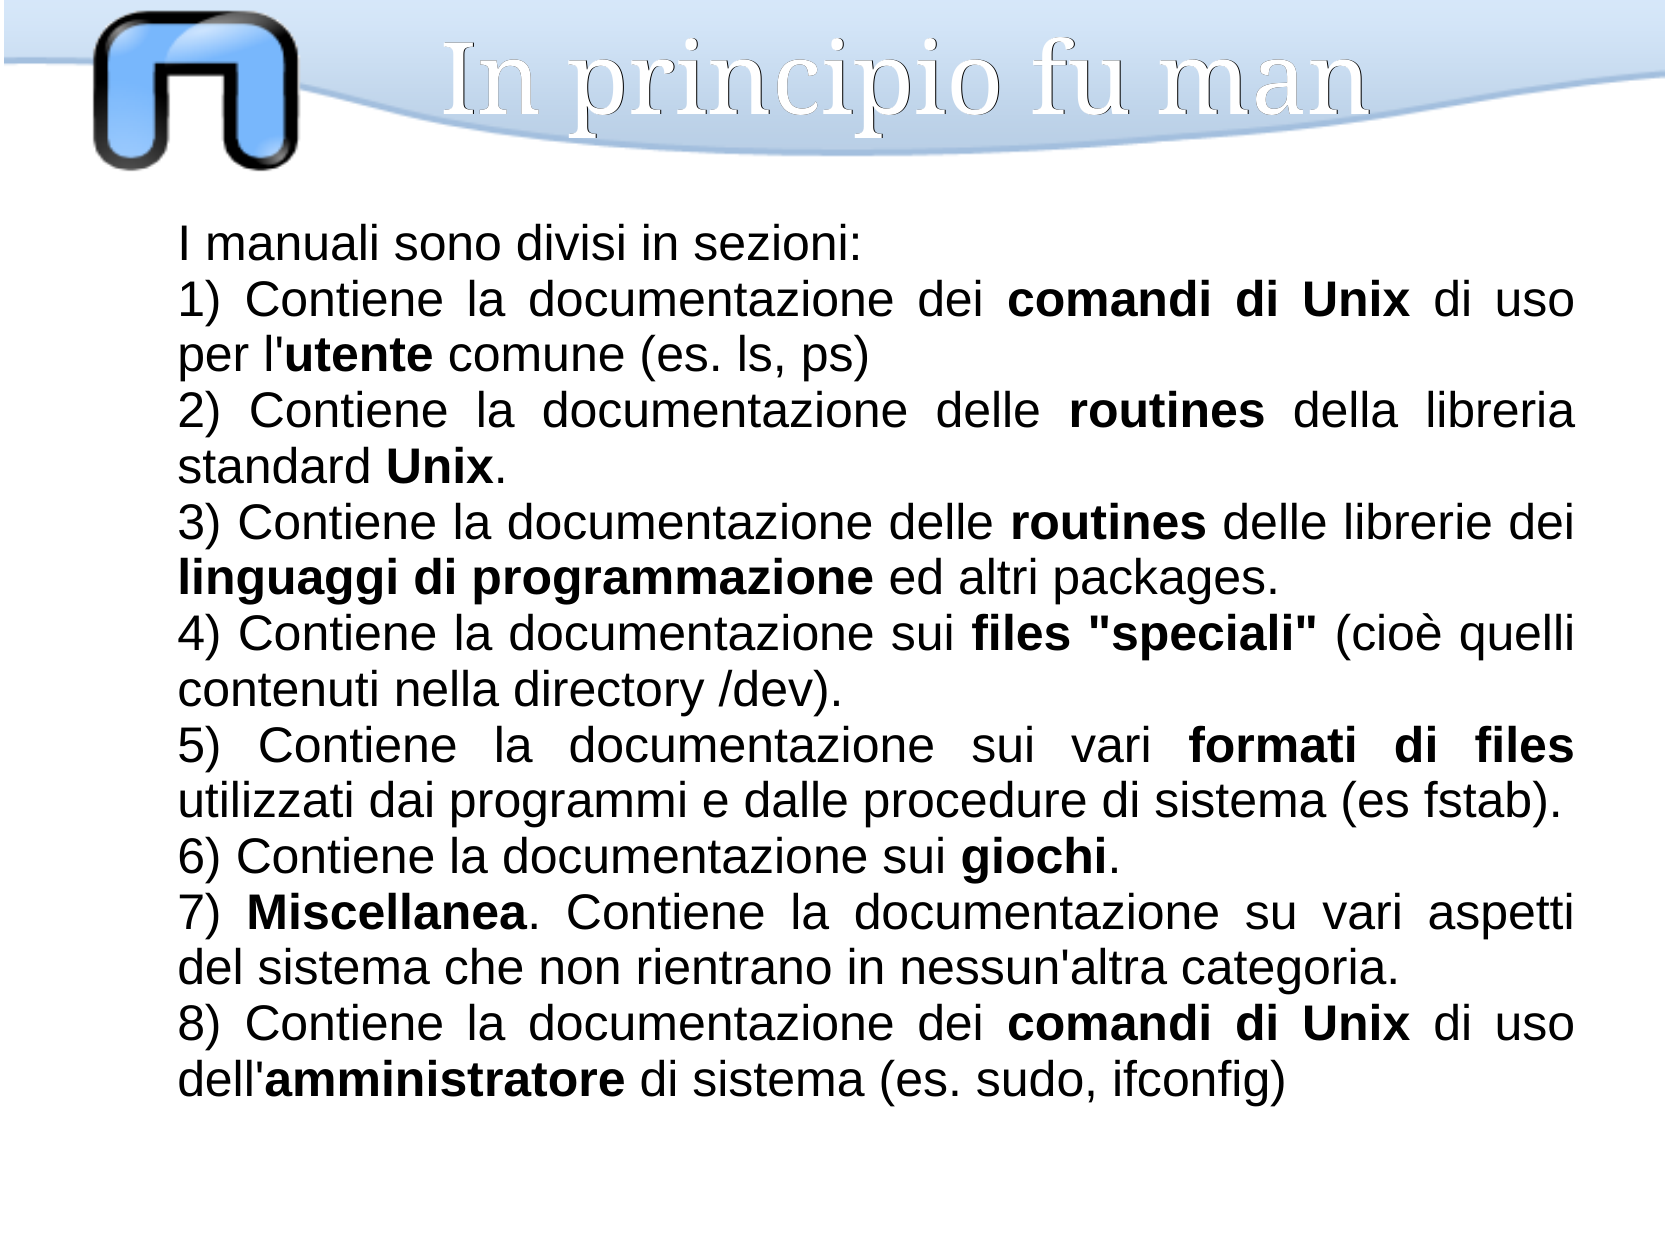

In principio fu man
# I manuali sono divisi in sezioni:
1) Contiene la documentazione dei comandi di Unix di uso per l'utente comune (es. ls, ps)
2) Contiene la documentazione delle routines della libreria standard Unix.
3) Contiene la documentazione delle routines delle librerie dei linguaggi di programmazione ed altri packages.
4) Contiene la documentazione sui files "speciali" (cioè quelli contenuti nella directory /dev).
5) Contiene la documentazione sui vari formati di files utilizzati dai programmi e dalle procedure di sistema (es fstab).
6) Contiene la documentazione sui giochi.
7) Miscellanea. Contiene la documentazione su vari aspetti del sistema che non rientrano in nessun'altra categoria.
8) Contiene la documentazione dei comandi di Unix di uso dell'amministratore di sistema (es. sudo, ifconfig)